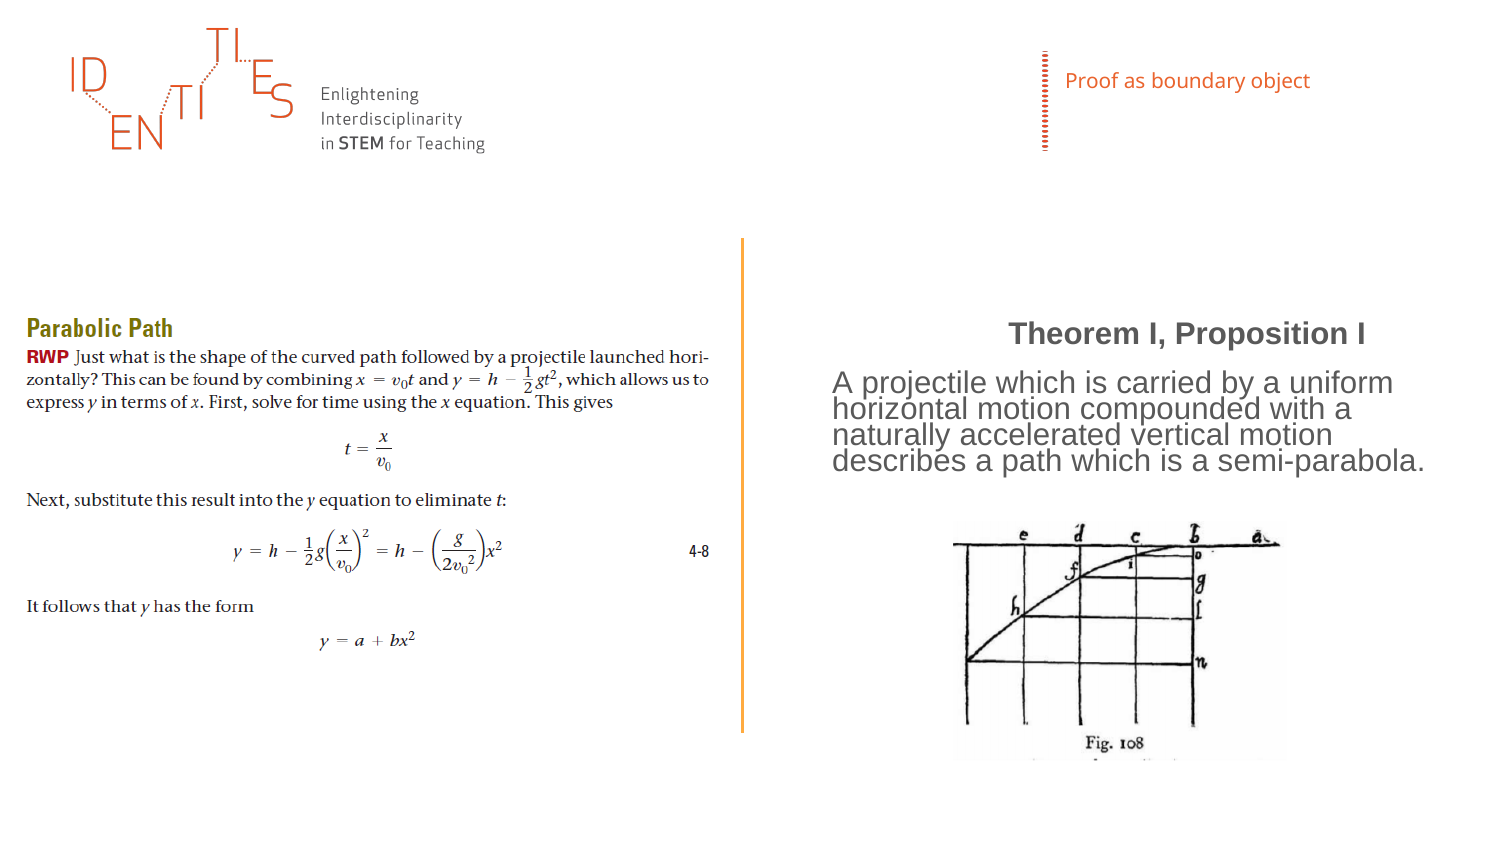

Proof as boundary object
# Theorem I, Proposition I
A projectile which is carried by a uniform horizontal motion compounded with a naturally accelerated vertical motion describes a path which is a semi-parabola.